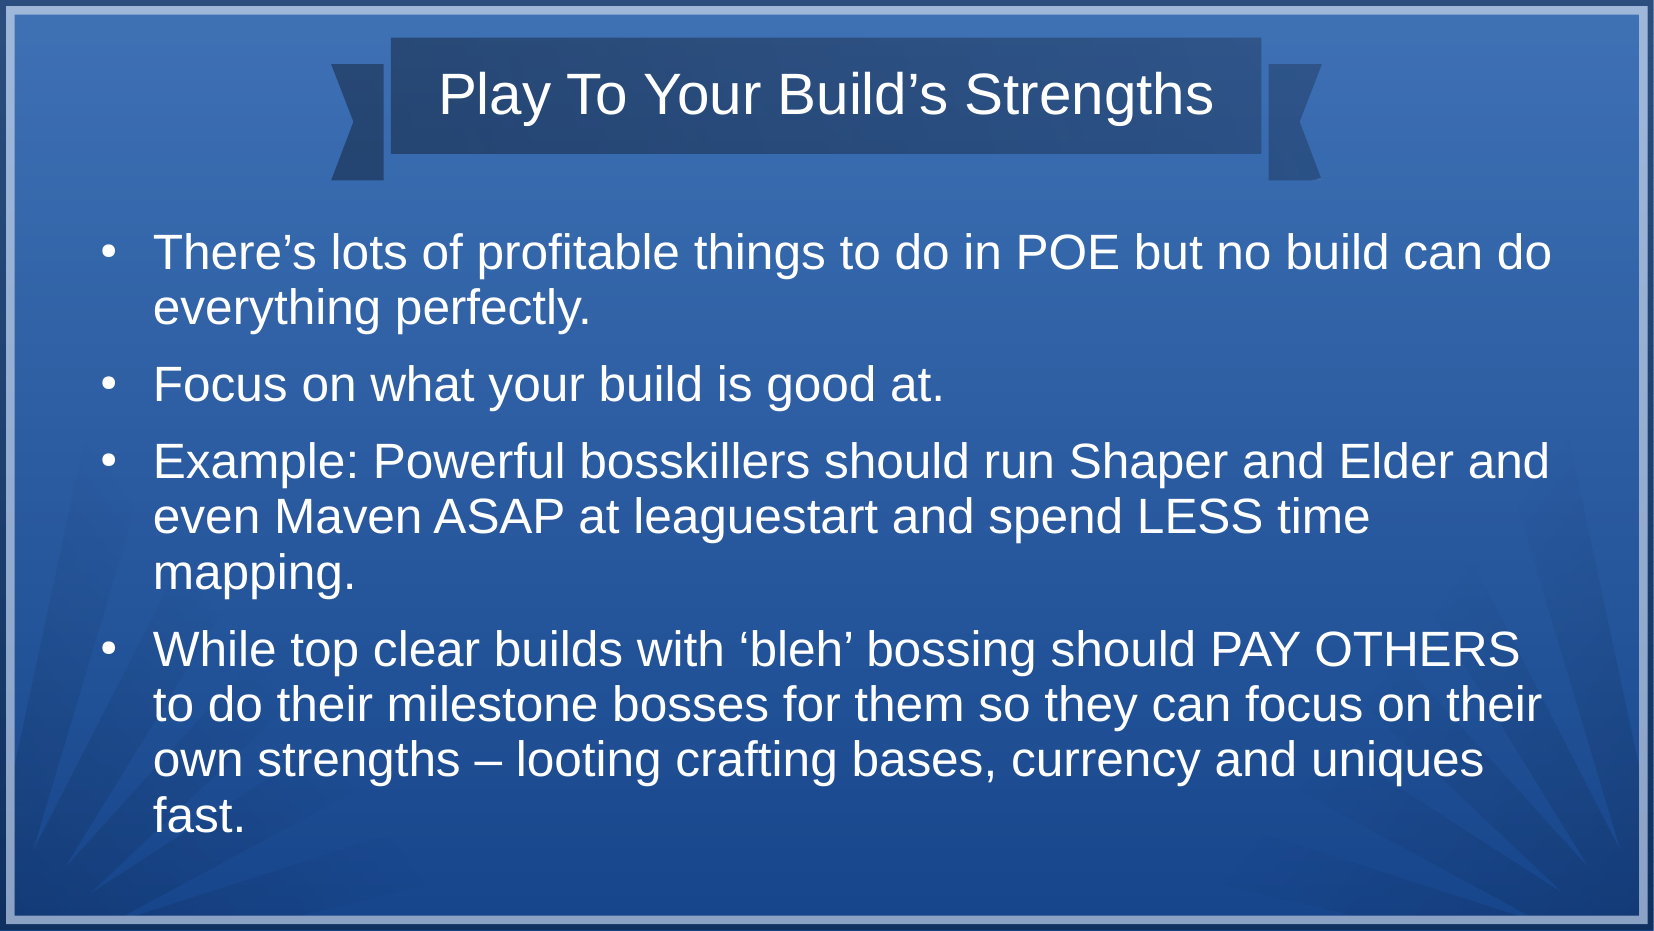

# Play To Your Build’s Strengths
There’s lots of profitable things to do in POE but no build can do everything perfectly.
Focus on what your build is good at.
Example: Powerful bosskillers should run Shaper and Elder and even Maven ASAP at leaguestart and spend LESS time mapping.
While top clear builds with ‘bleh’ bossing should PAY OTHERS to do their milestone bosses for them so they can focus on their own strengths – looting crafting bases, currency and uniques fast.